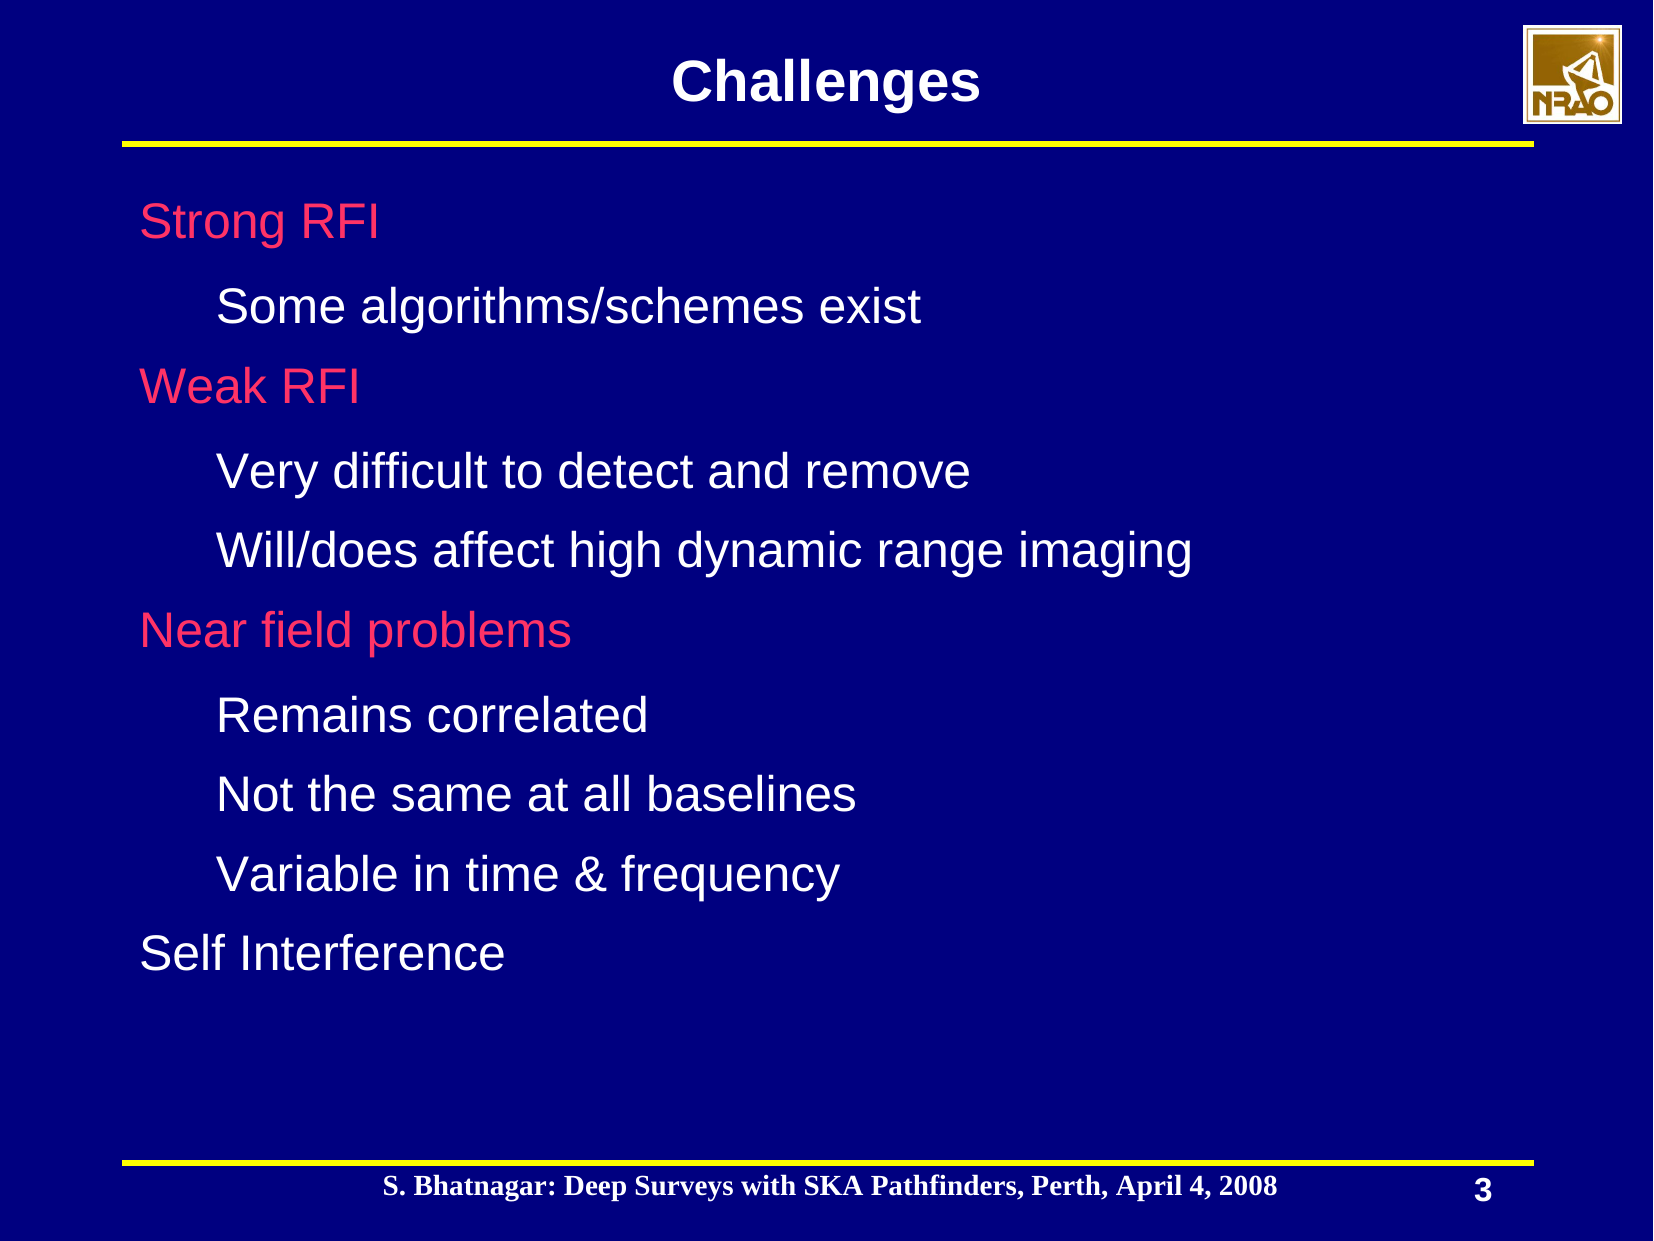

# Challenges
Strong RFI
Some algorithms/schemes exist
Weak RFI
Very difficult to detect and remove
Will/does affect high dynamic range imaging
Near field problems
Remains correlated
Not the same at all baselines
Variable in time & frequency
Self Interference